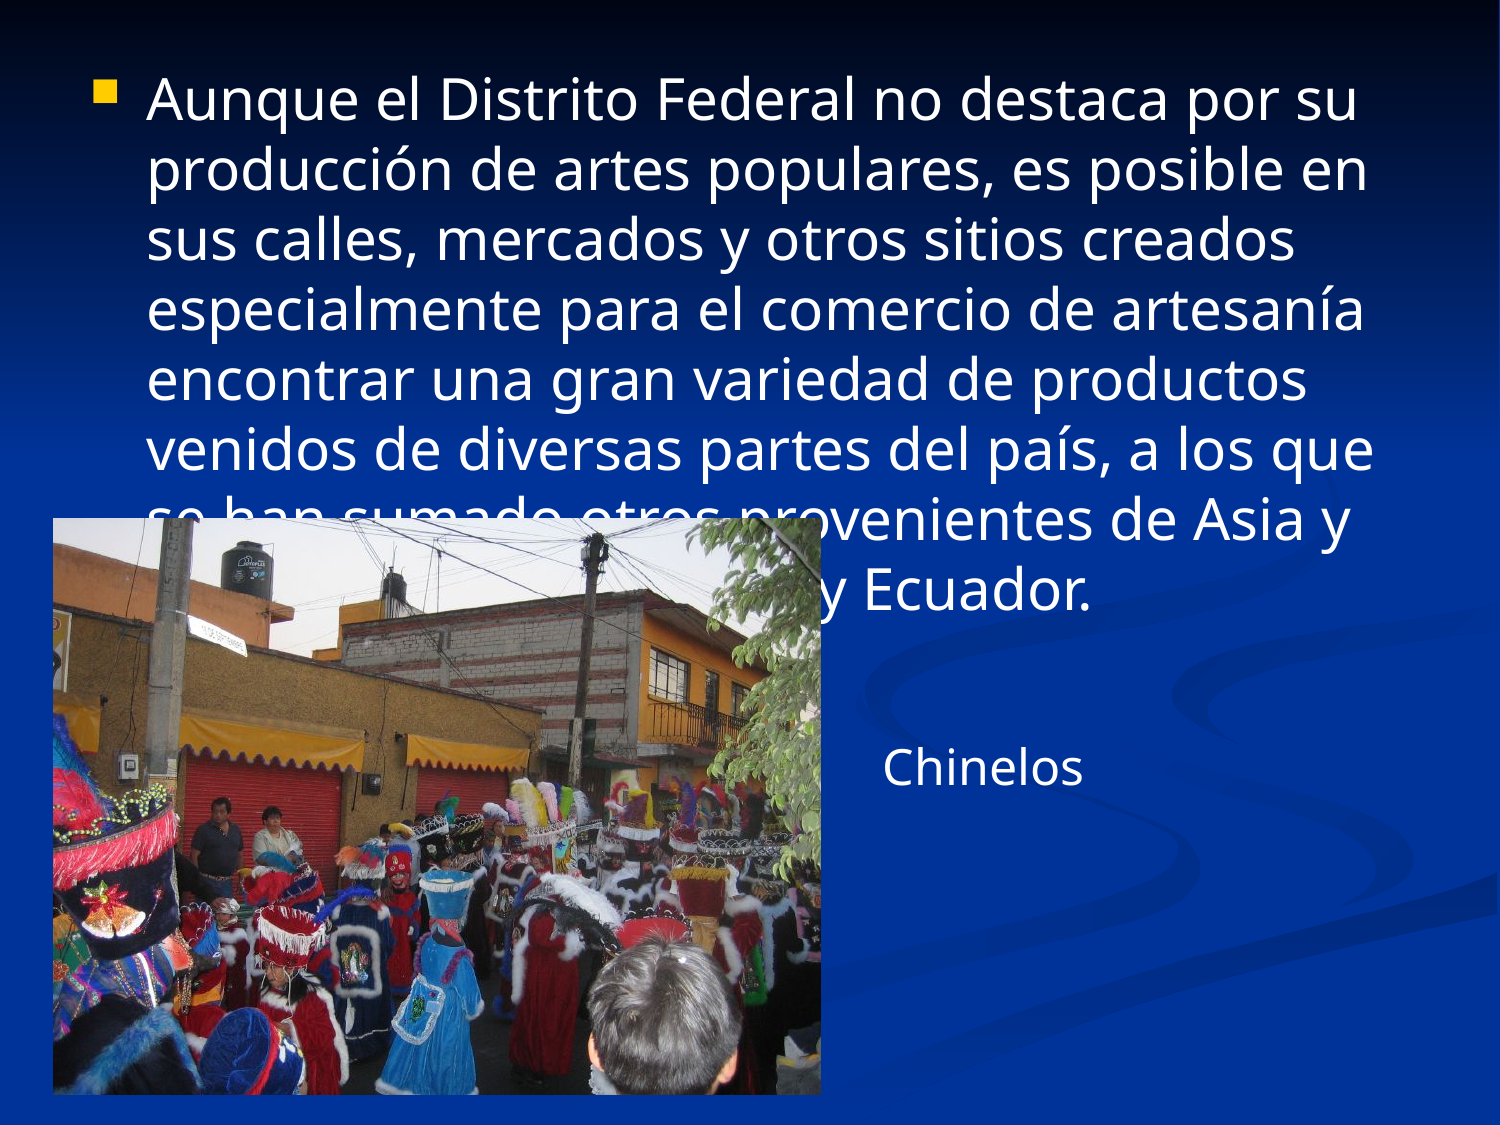

# Aunque el Distrito Federal no destaca por su producción de artes populares, es posible en sus calles, mercados y otros sitios creados especialmente para el comercio de artesanía encontrar una gran variedad de productos venidos de diversas partes del país, a los que se han sumado otros provenientes de Asia y países como Guatemala y Ecuador.
Chinelos